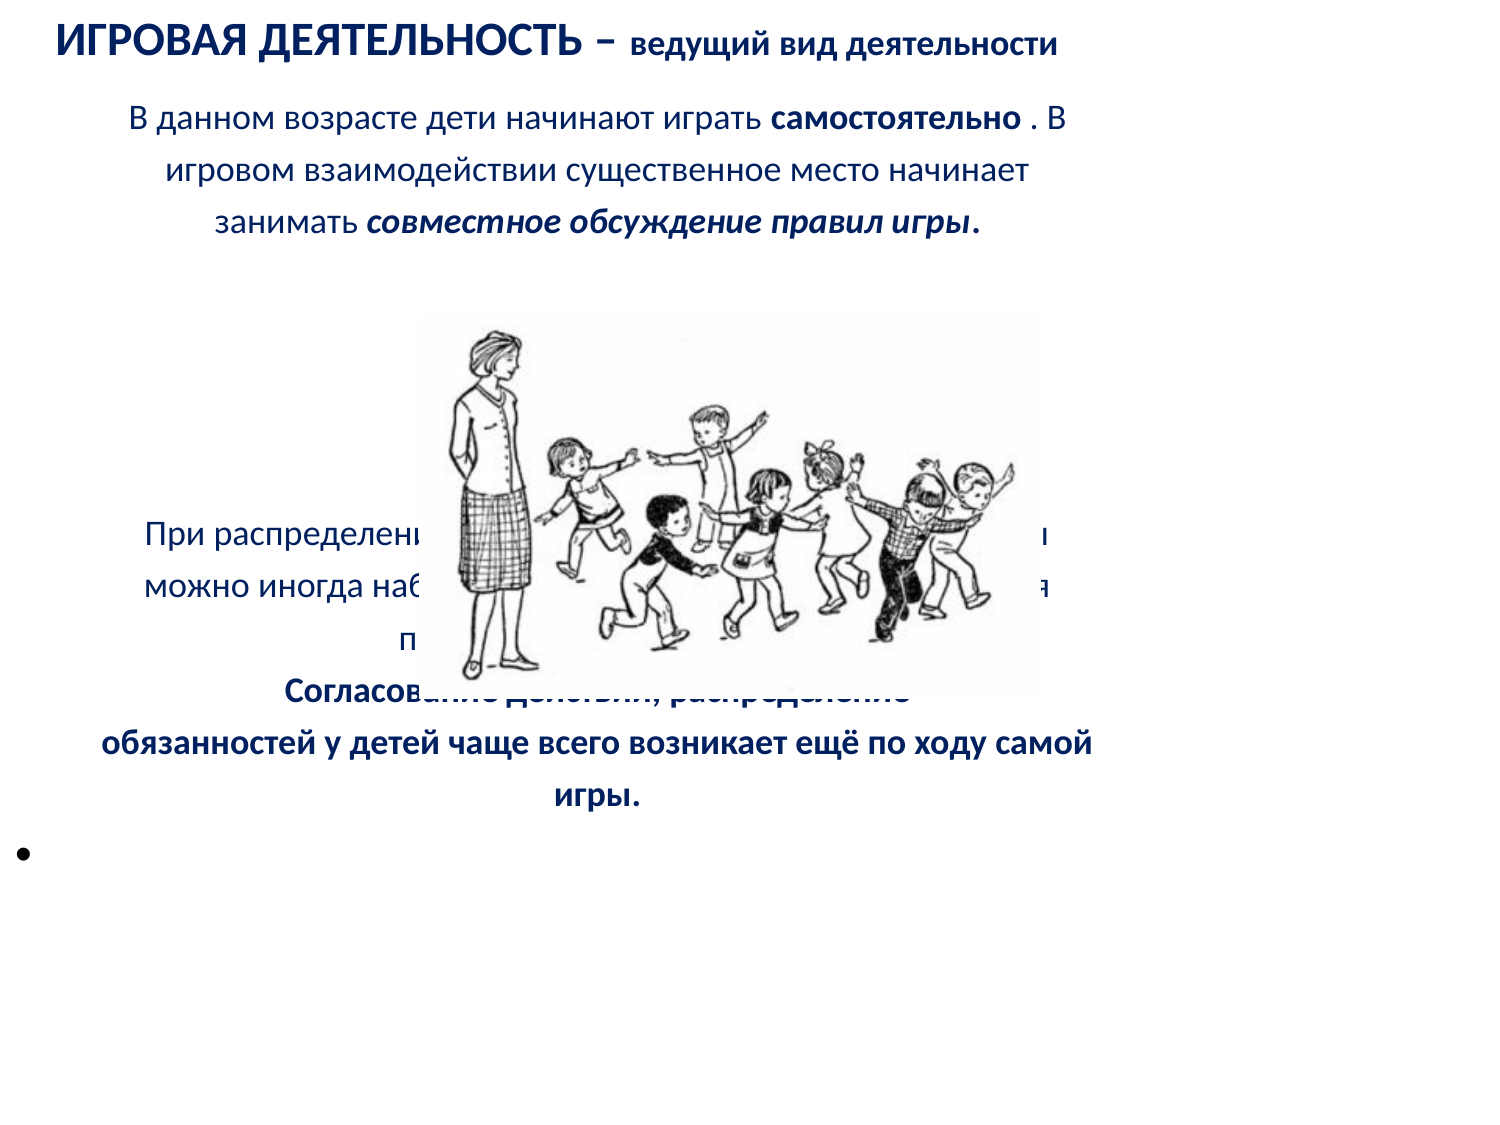

# ИГРОВАЯ ДЕЯТЕЛЬНОСТЬ – ведущий вид деятельности
В данном возрасте дети начинают играть самостоятельно . В
игровом взаимодействии существенное место начинает
занимать совместное обсуждение правил игры.
При распределении детьми этого возраста ролей для игры
можно иногда наблюдать и попытки совместного решения
проблем («Кто будет…?»).
Согласование действий, распределение
обязанностей у детей чаще всего возникает ещё по ходу самой
игры.